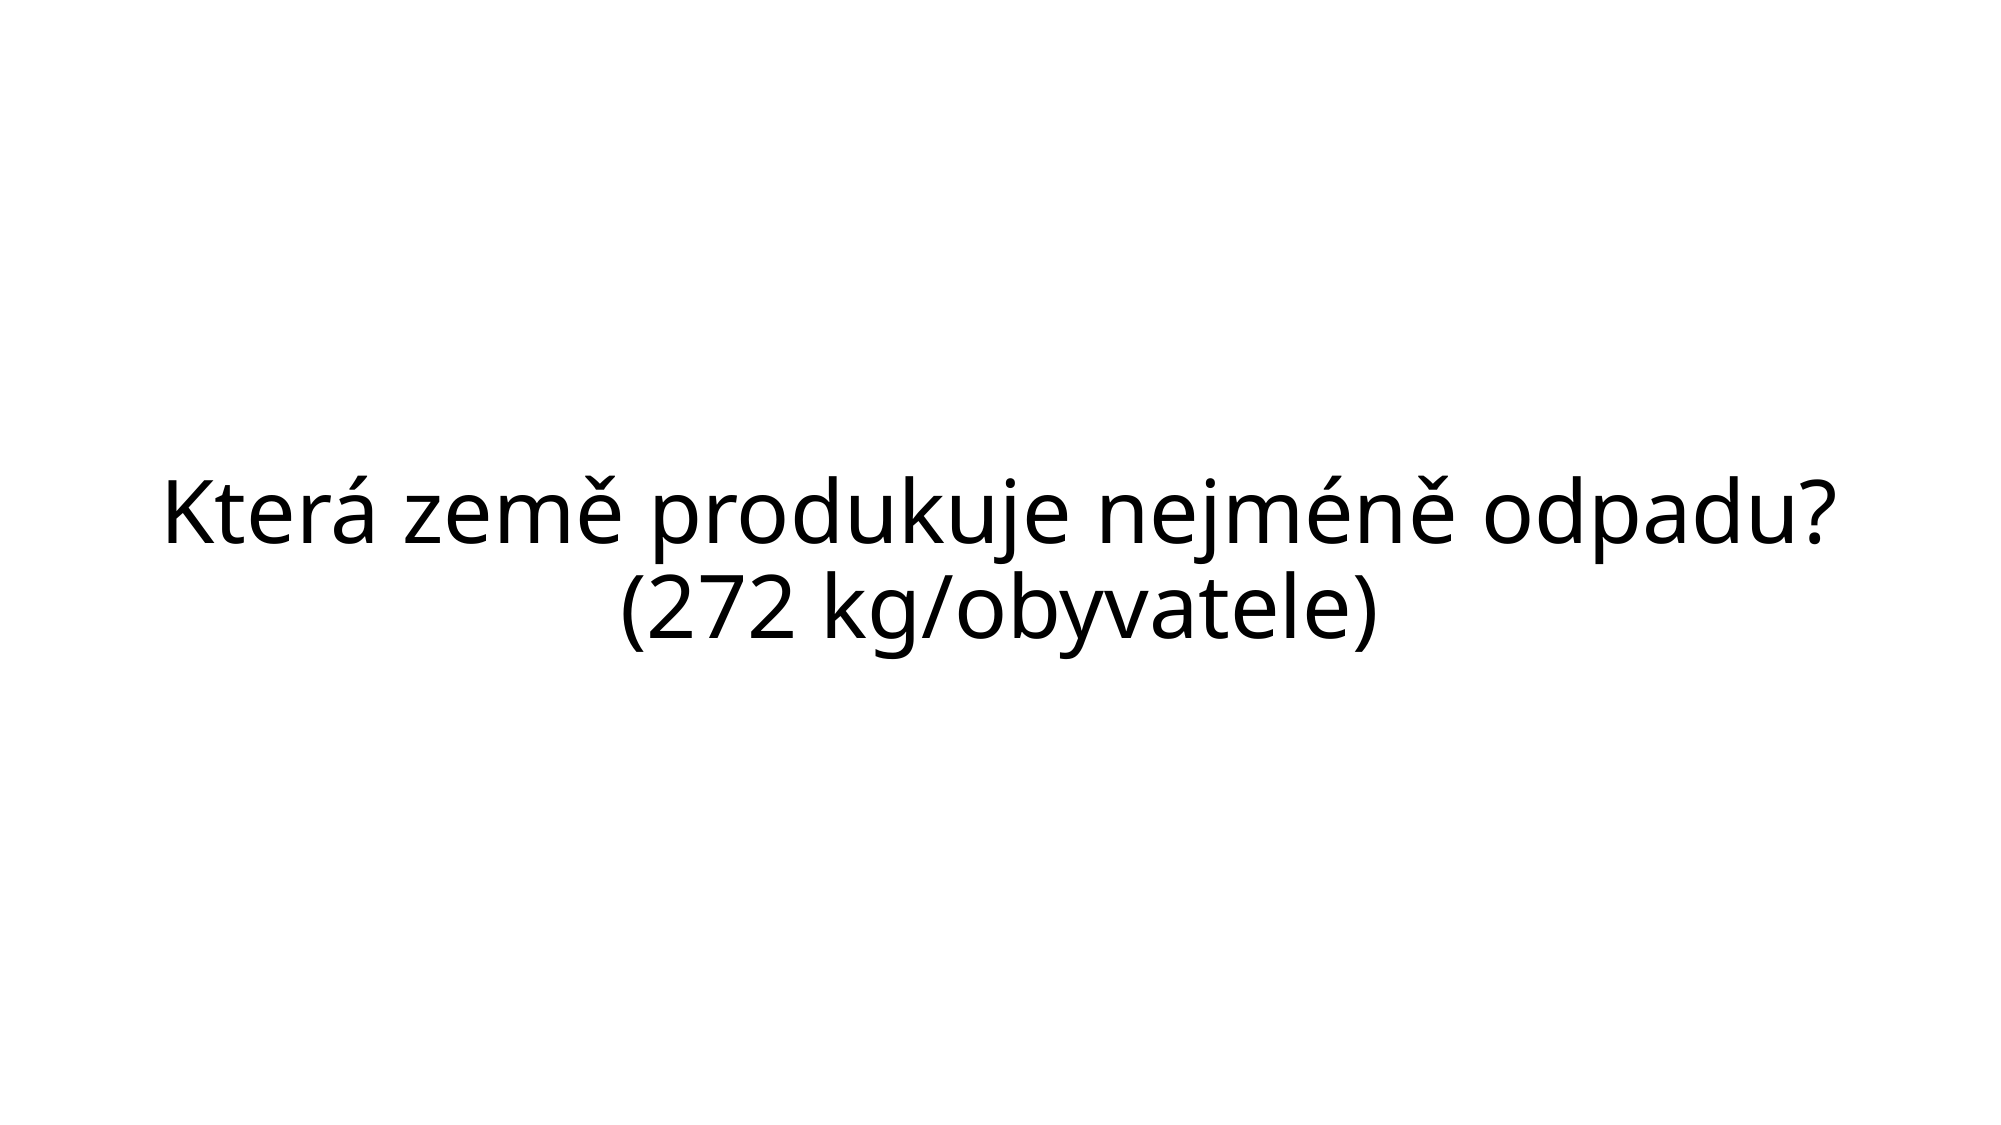

# Která země produkuje nejméně odpadu? (272 kg/obyvatele)